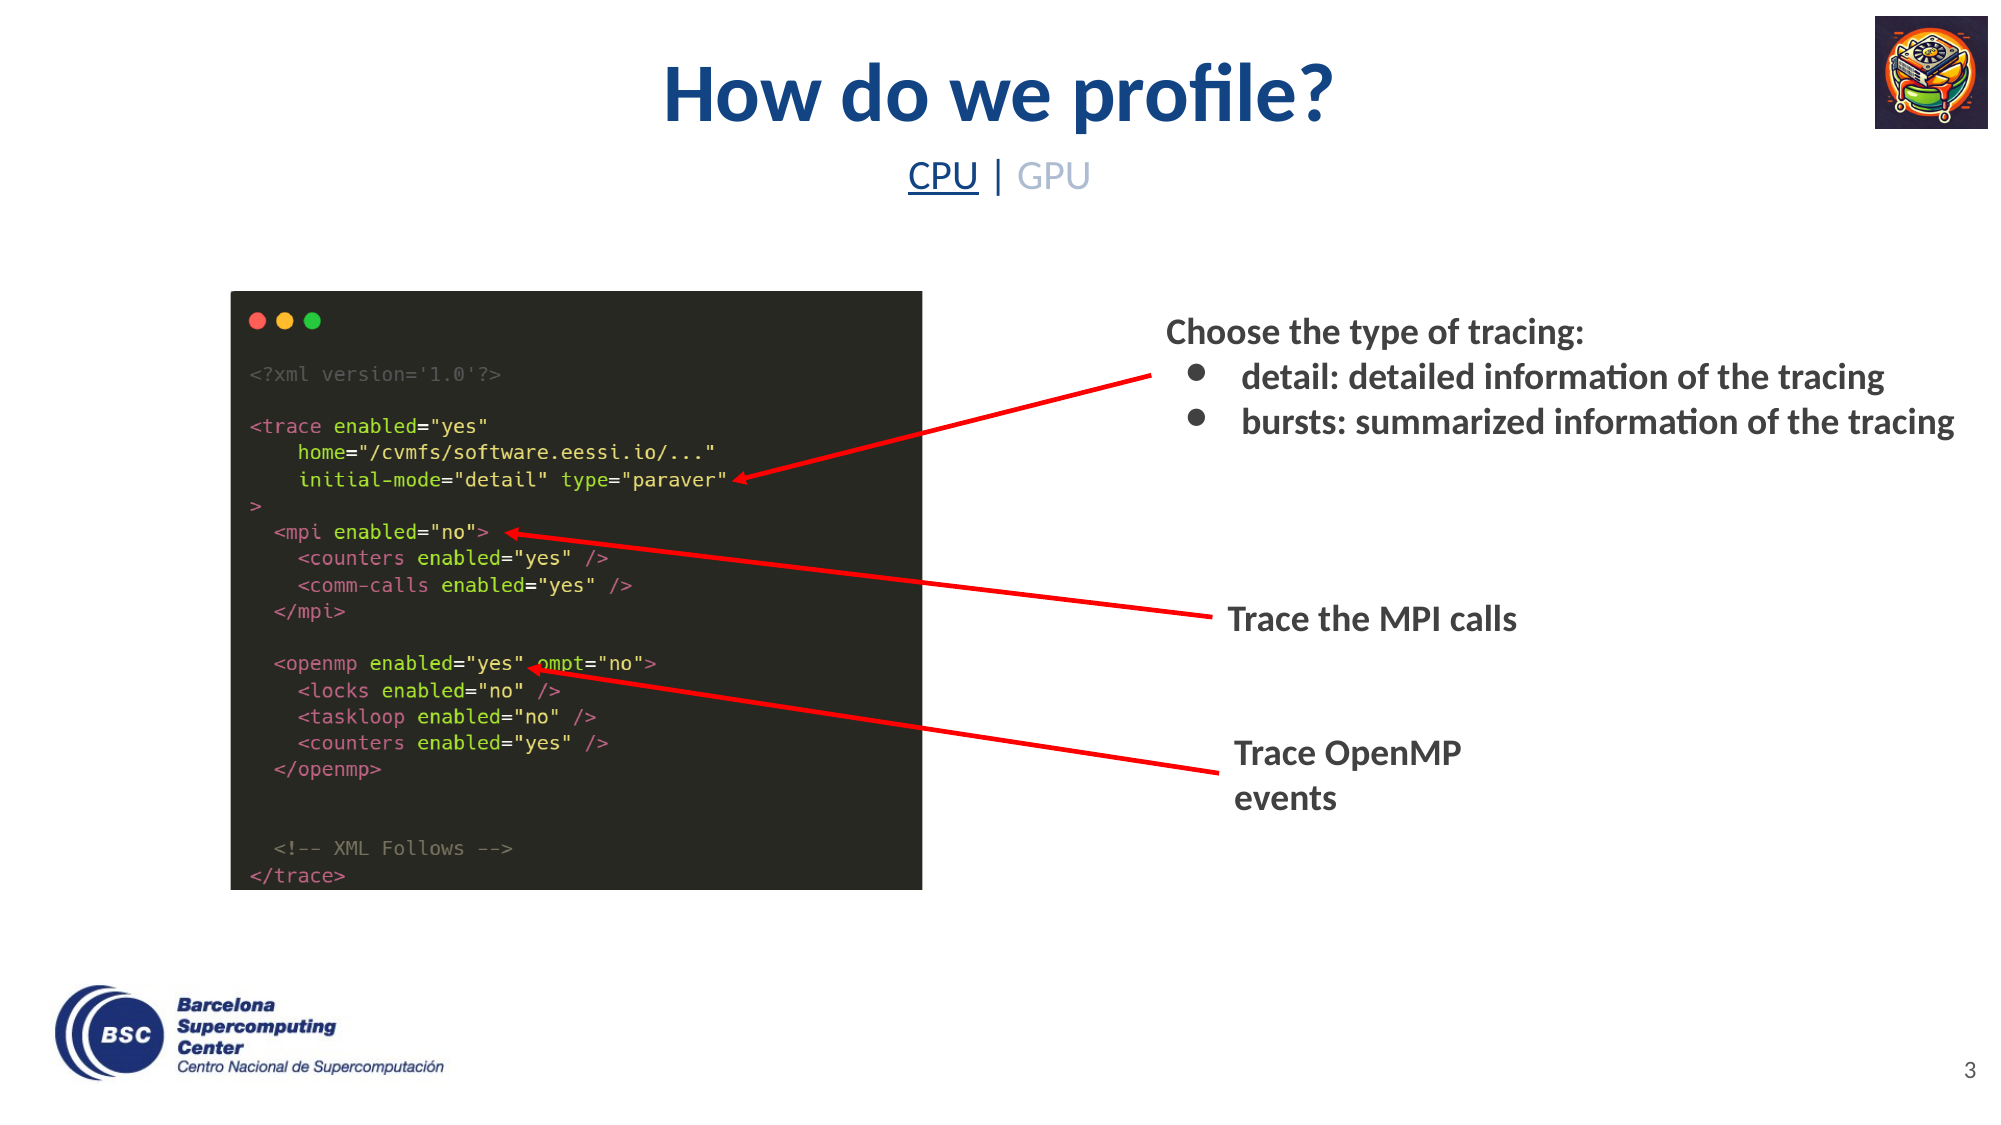

# How do we profile?
CPU | GPU
Choose the type of tracing:
detail: detailed information of the tracing
bursts: summarized information of the tracing
Trace the MPI calls
Trace OpenMP events